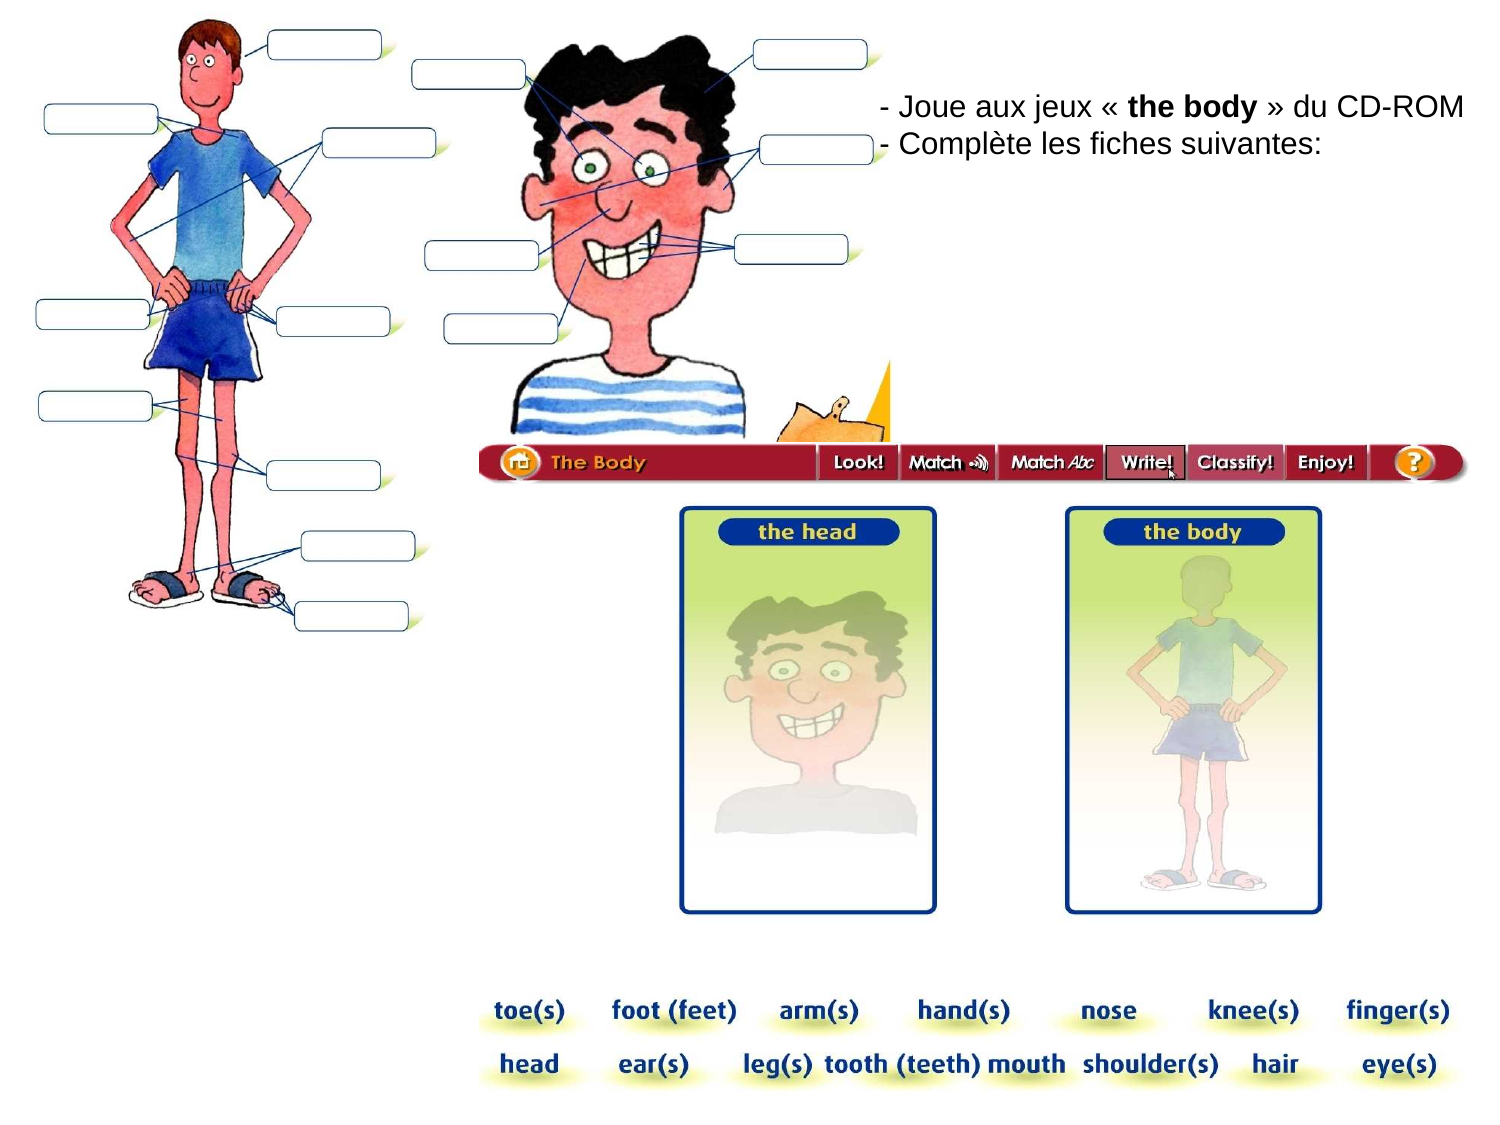

- Joue aux jeux « the body » du CD-ROM
- Complète les fiches suivantes: